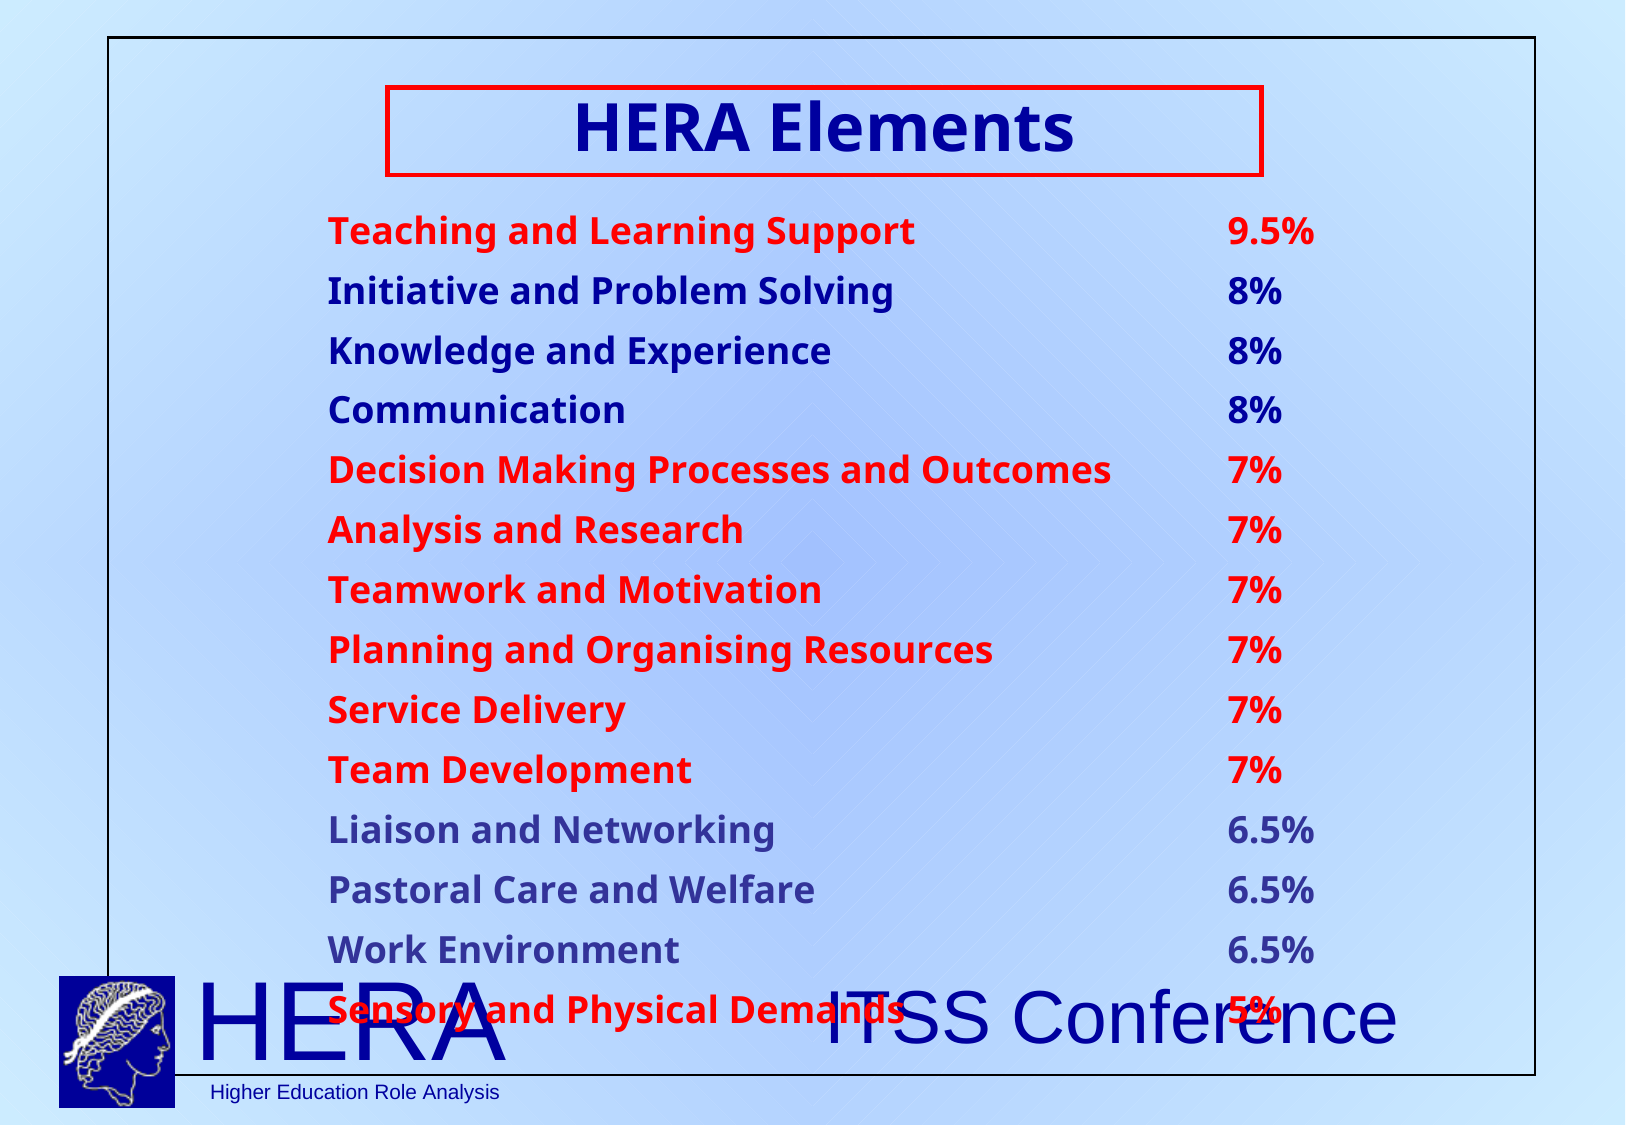

HERA Elements
	Teaching and Learning Support			9.5%
	Initiative and Problem Solving			8%
	Knowledge and Experience			8%
	Communication					8%
	Decision Making Processes and Outcomes	7%
	Analysis and Research				7%
	Teamwork and Motivation			7%
	Planning and Organising Resources		7%
	Service Delivery					7%
	Team Development 				7%
	Liaison and Networking				6.5%
	Pastoral Care and Welfare			6.5%
	Work Environment				6.5%
	Sensory and Physical Demands			5%